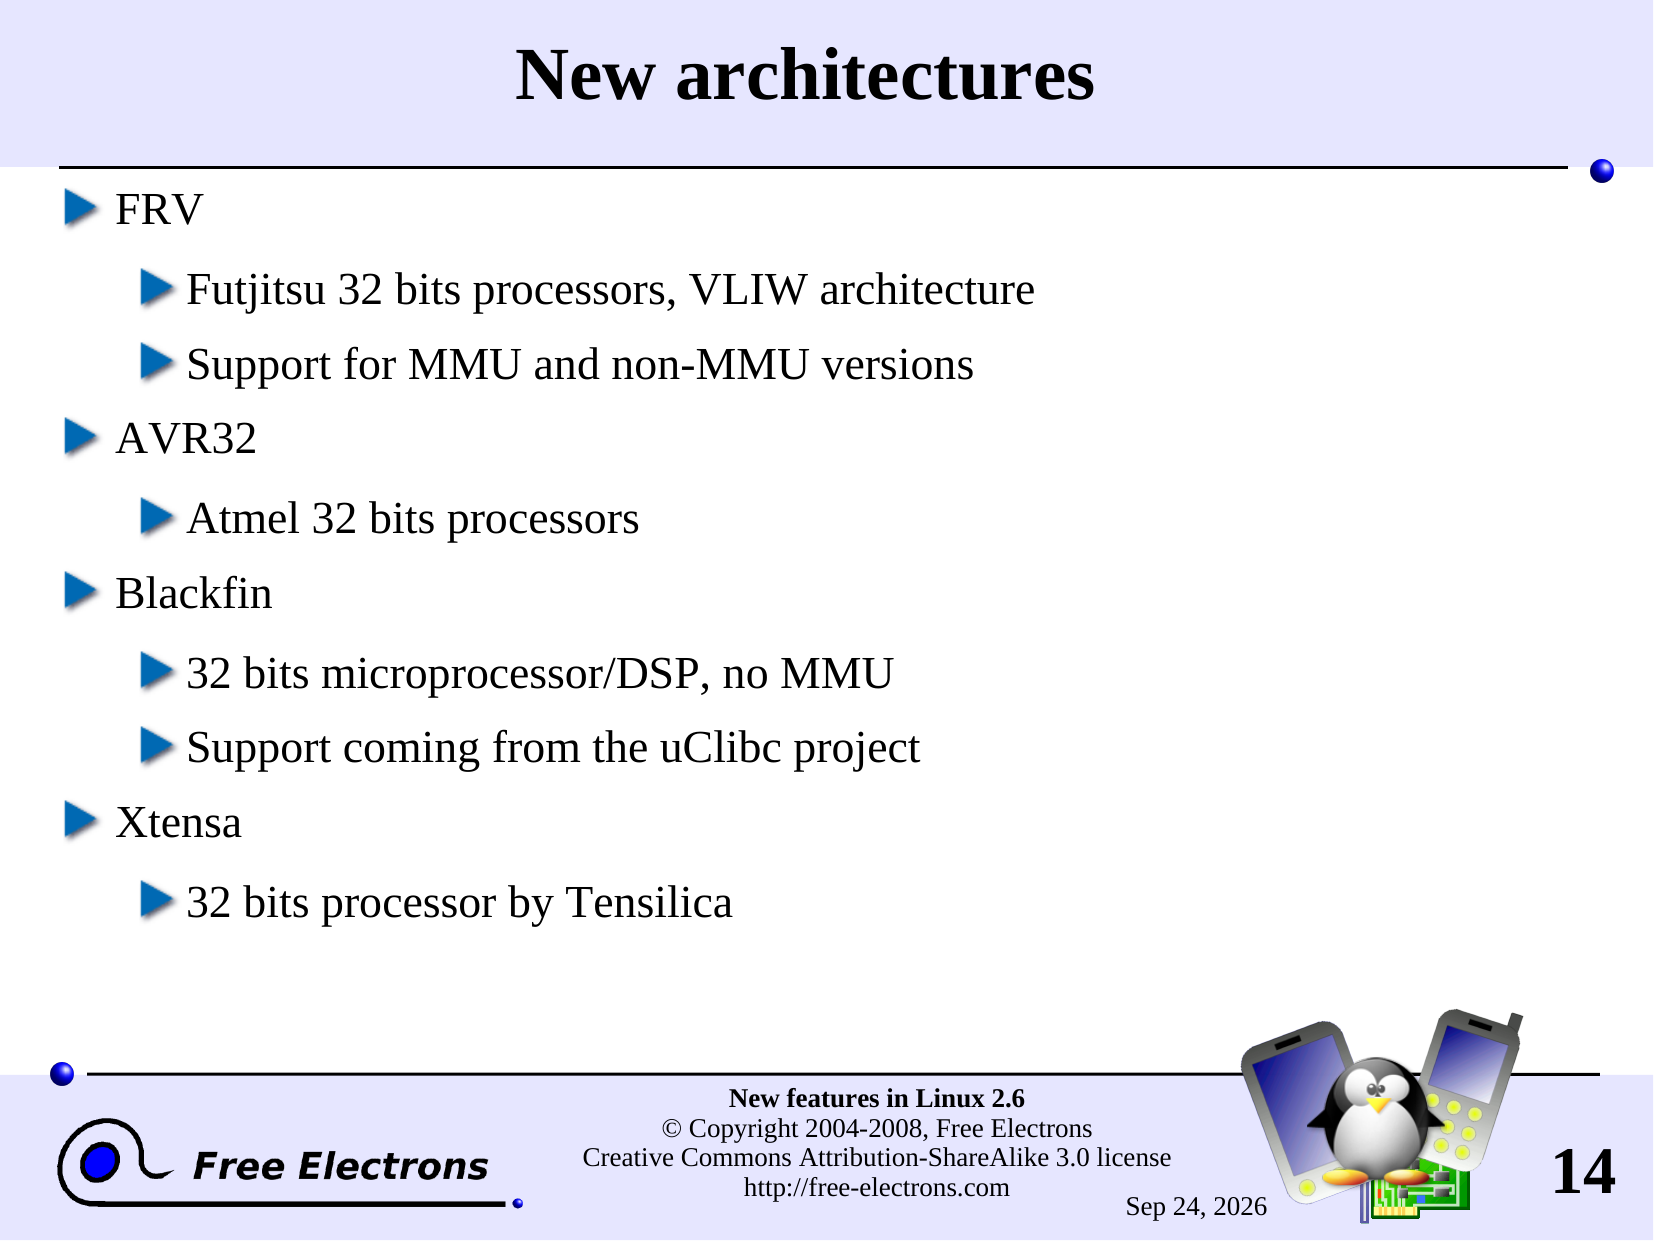

# New architectures
FRV
Futjitsu 32 bits processors, VLIW architecture
Support for MMU and non-MMU versions
AVR32
Atmel 32 bits processors
Blackfin
32 bits microprocessor/DSP, no MMU
Support coming from the uClibc project
Xtensa
32 bits processor by Tensilica